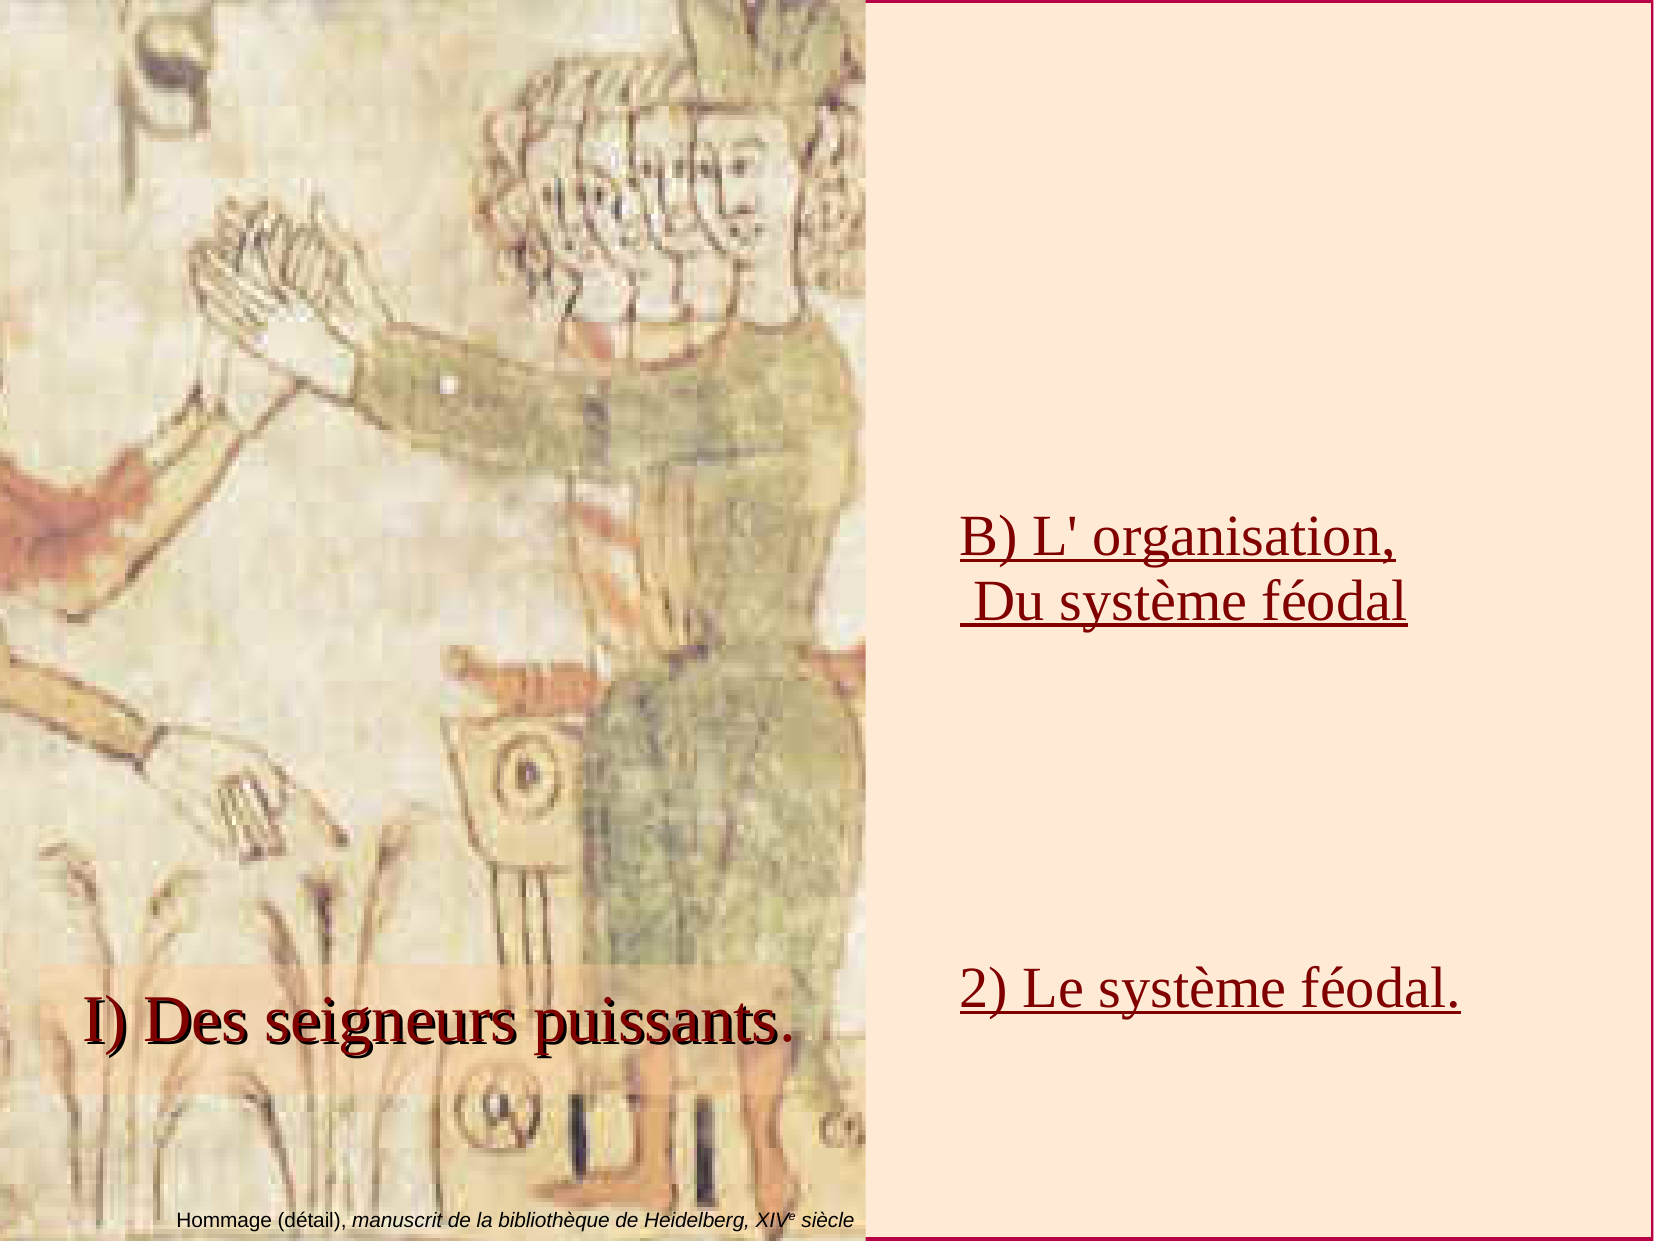

B) L' organisation,
 Du système féodal
2) Le système féodal.
I) Des seigneurs puissants.
Hommage (détail), manuscrit de la bibliothèque de Heidelberg, XIVe siècle